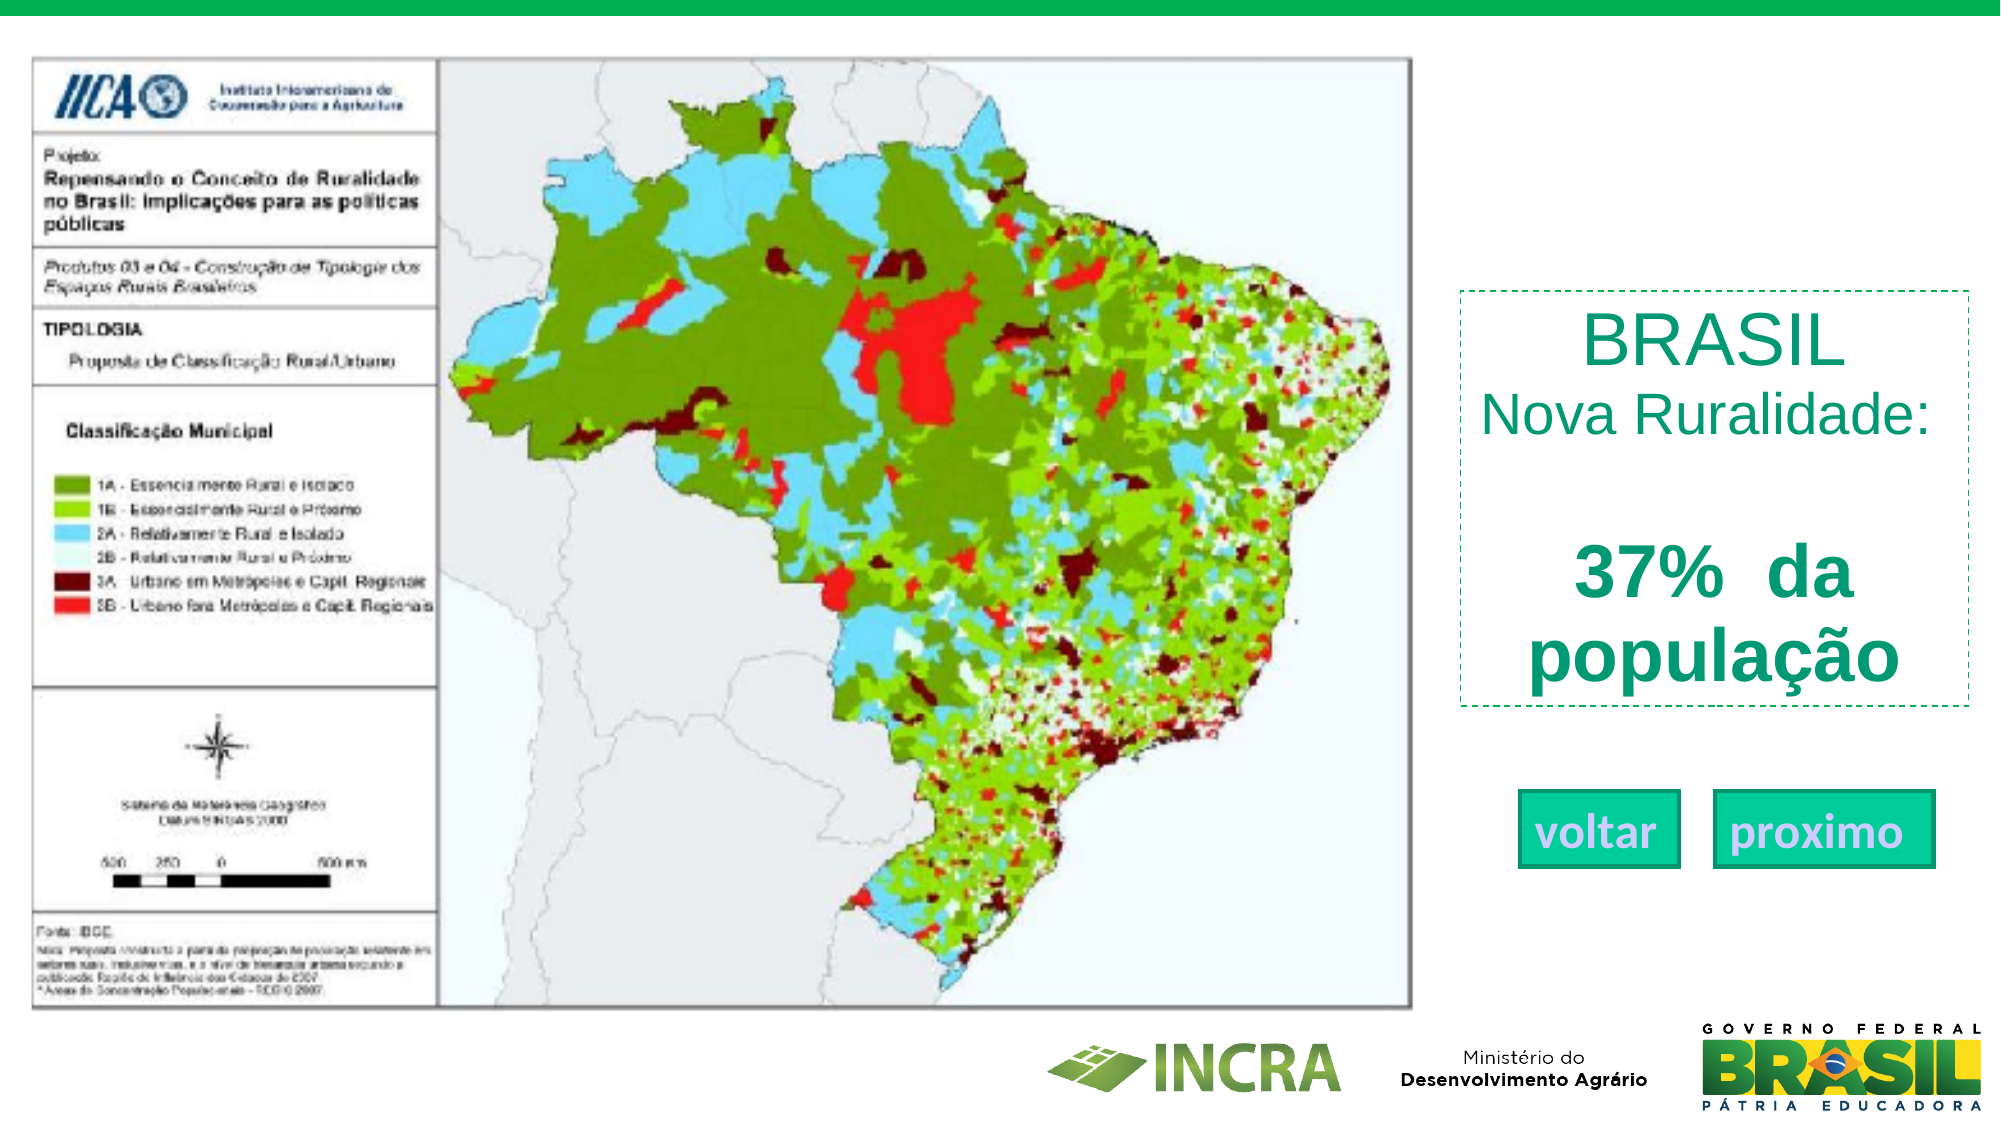

BRASIL
Nova Ruralidade:
37% da população
voltar
proximo